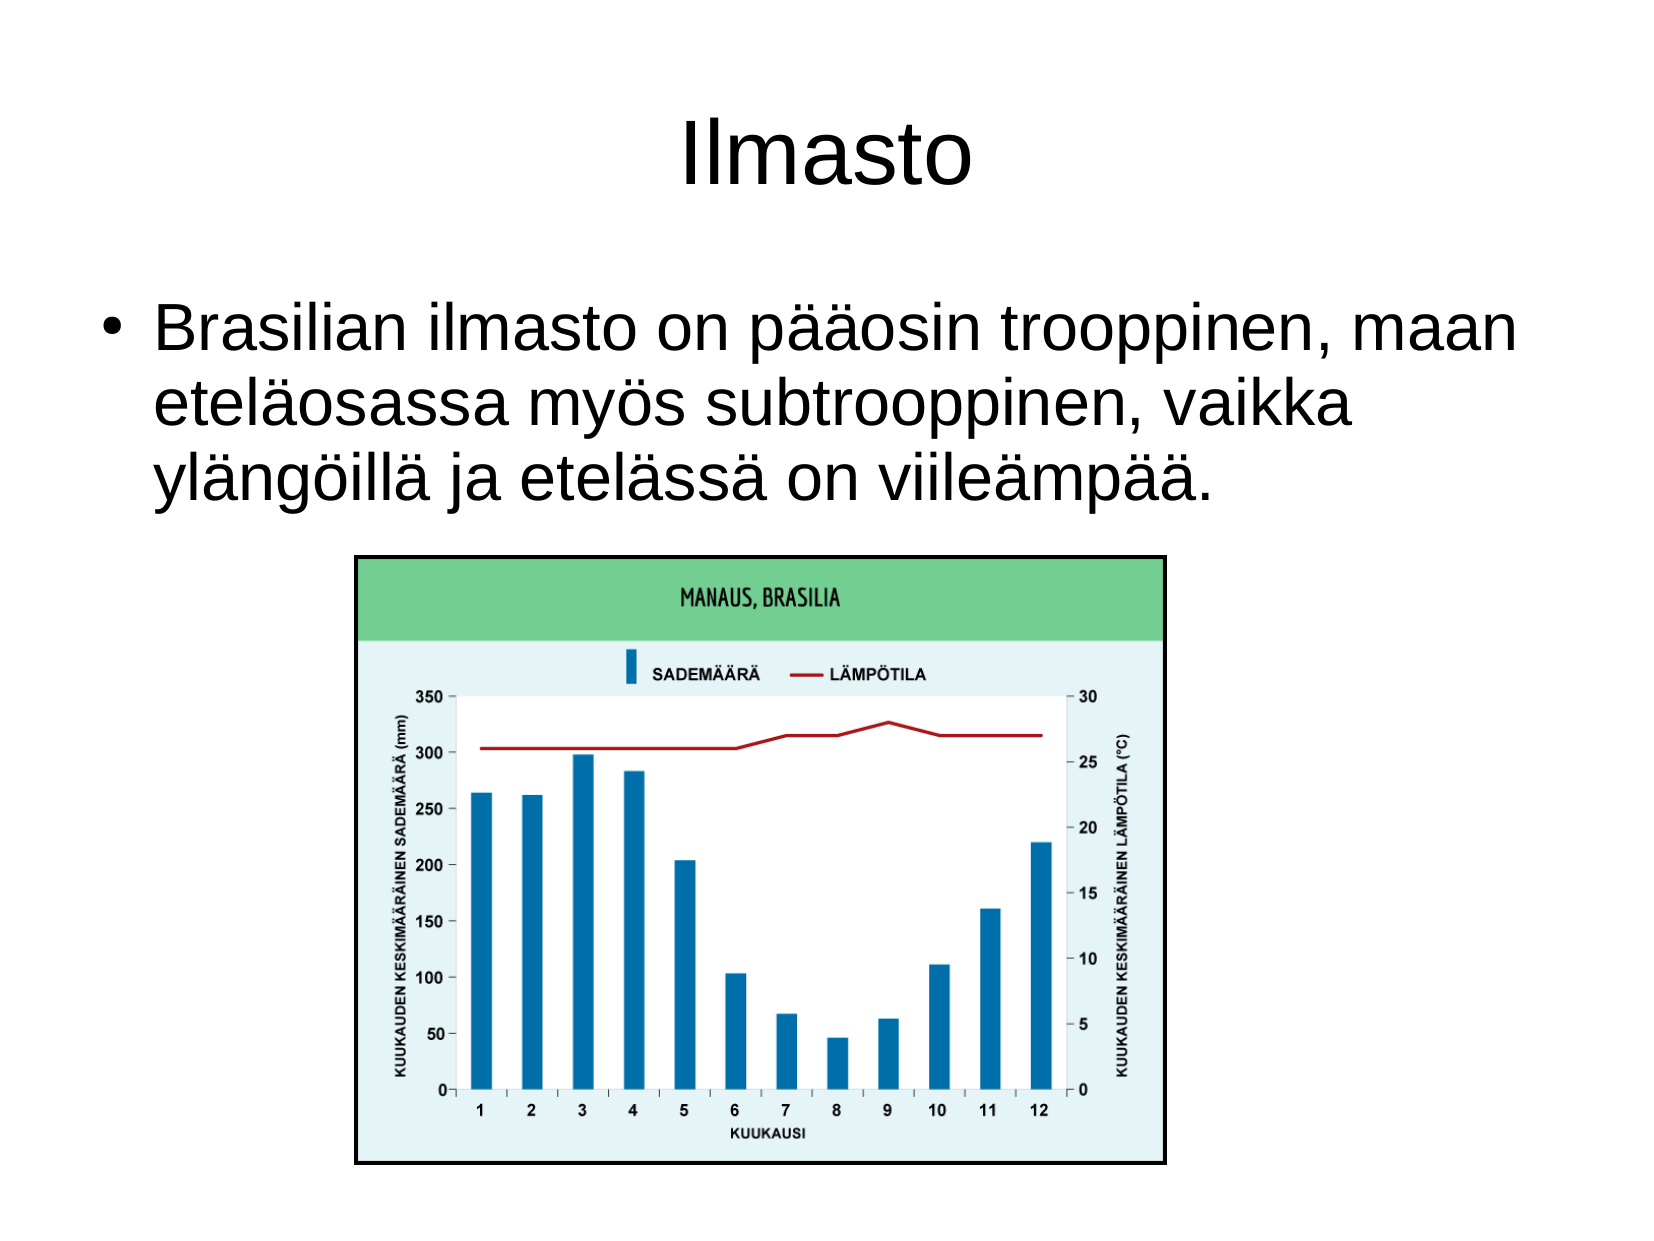

# Ilmasto
Brasilian ilmasto on pääosin trooppinen, maan eteläosassa myös subtrooppinen, vaikka ylängöillä ja etelässä on viileämpää.